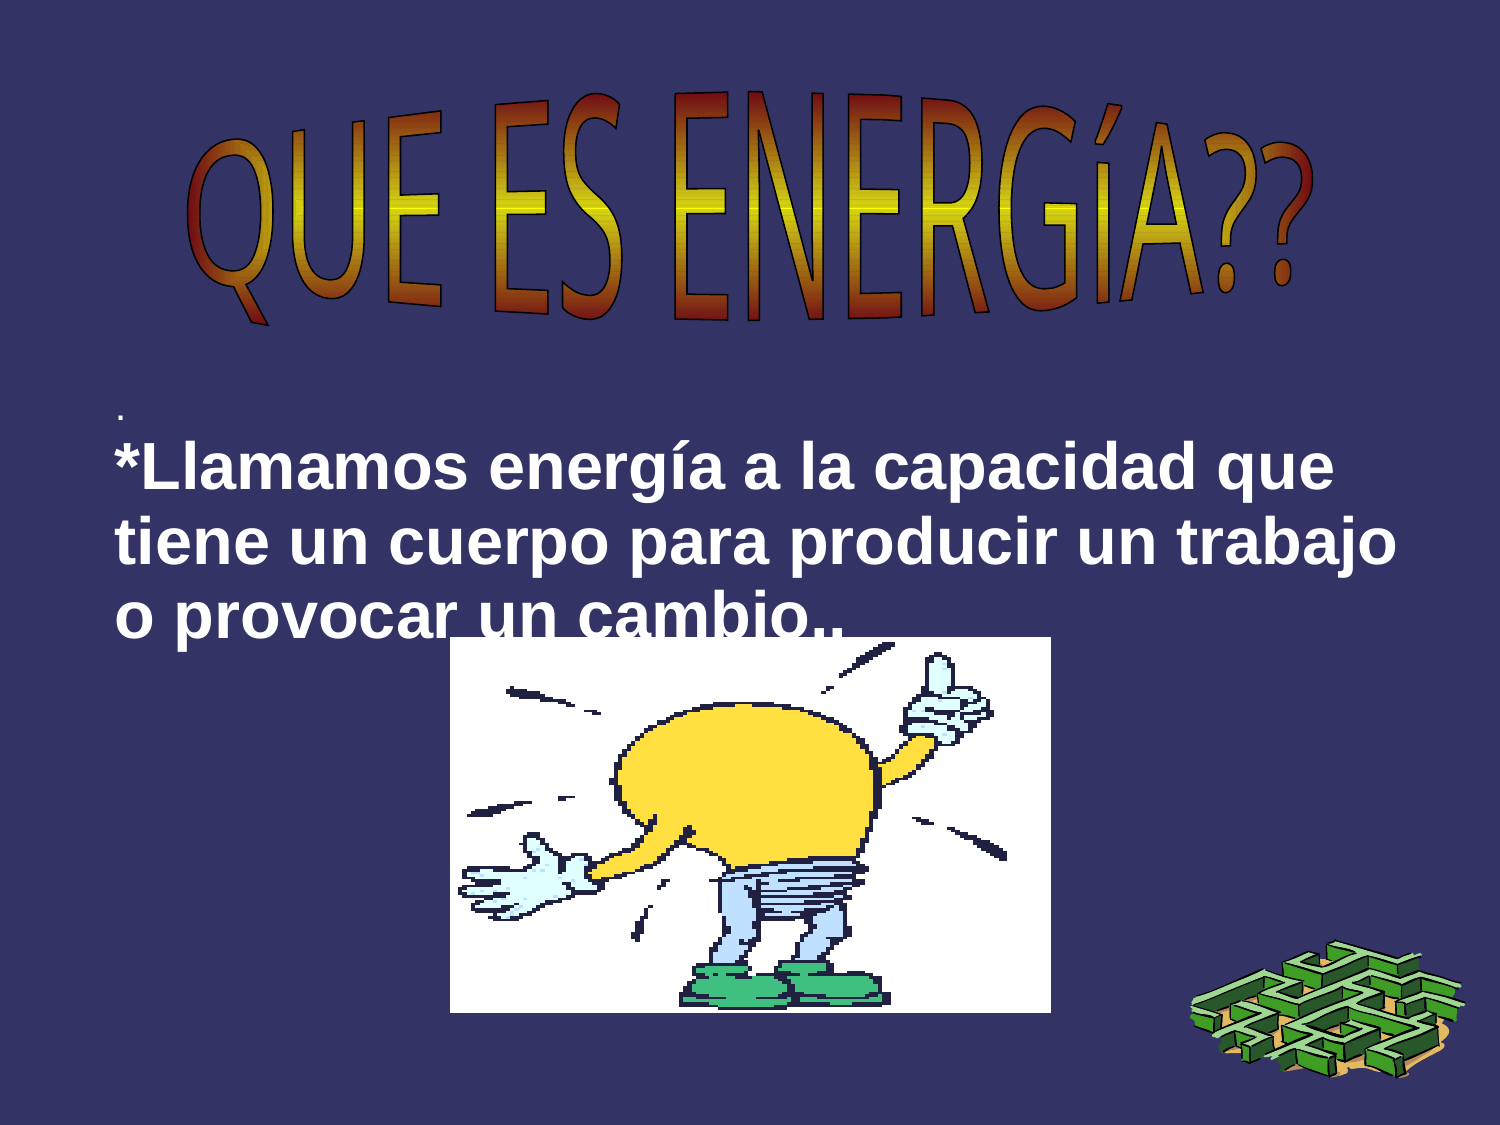

QUE ES ENERGíA??
.
*Llamamos energía a la capacidad que tiene un cuerpo para producir un trabajo o provocar un cambio..